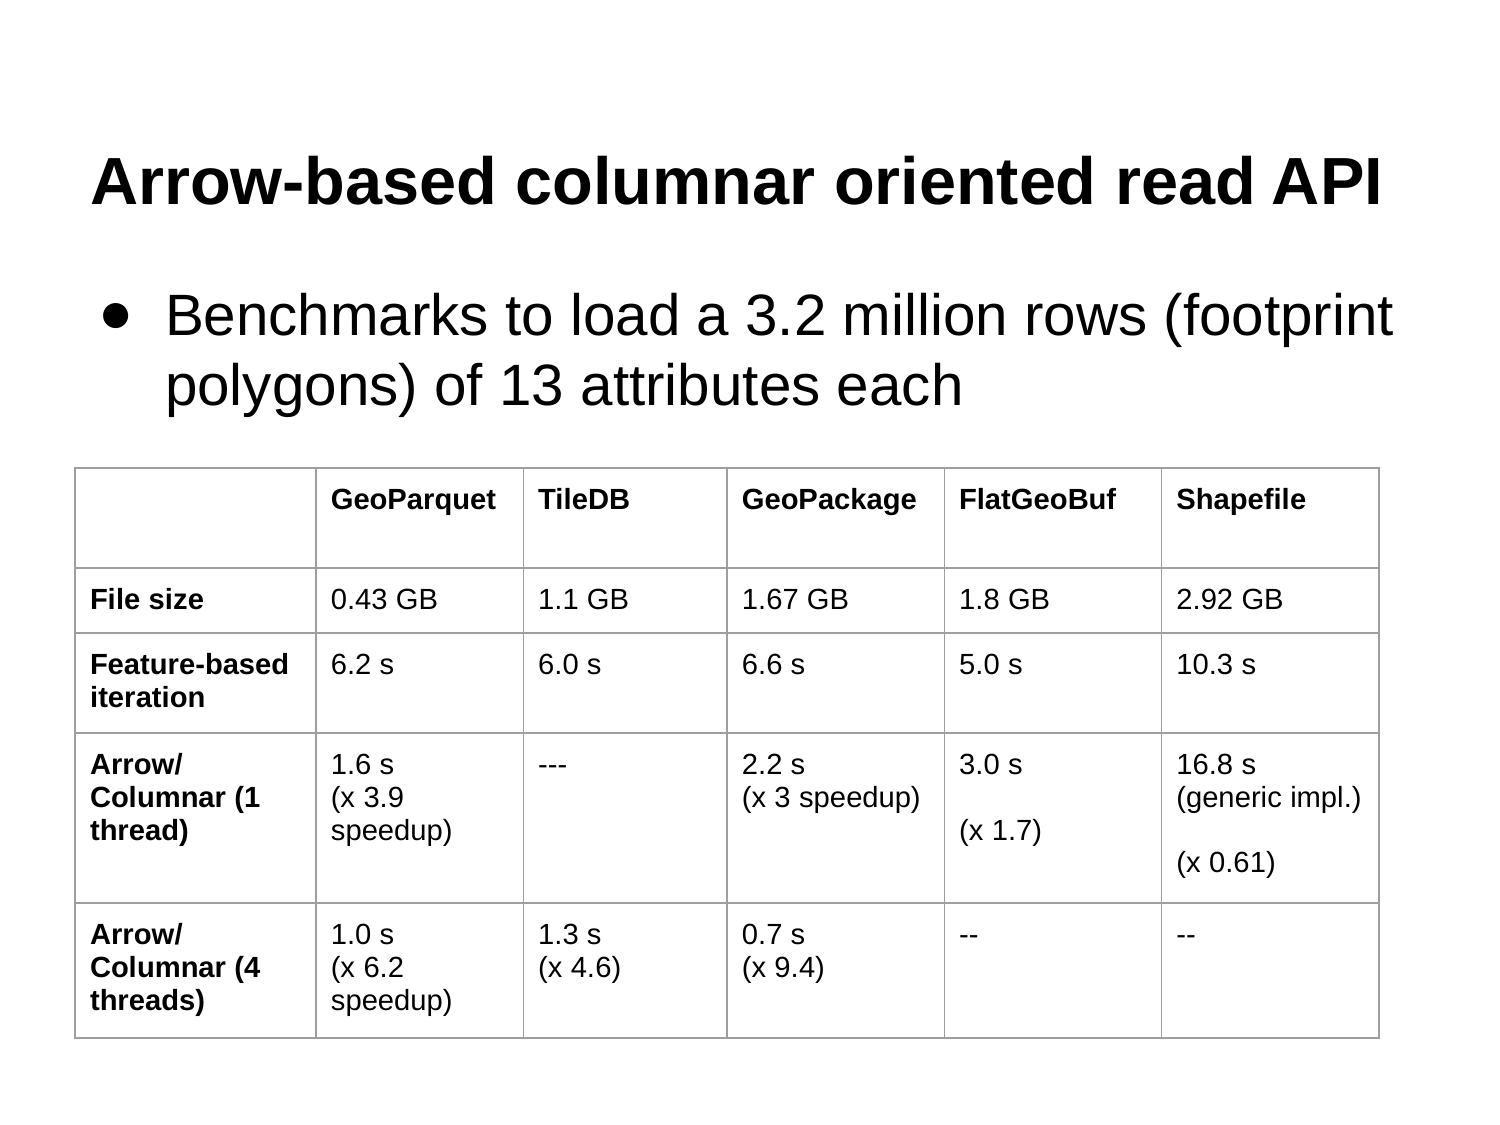

# Arrow-based columnar oriented read API
Benchmarks to load a 3.2 million rows (footprint polygons) of 13 attributes each
| | GeoParquet | TileDB | GeoPackage | FlatGeoBuf | Shapefile |
| --- | --- | --- | --- | --- | --- |
| File size | 0.43 GB | 1.1 GB | 1.67 GB | 1.8 GB | 2.92 GB |
| Feature-based iteration | 6.2 s | 6.0 s | 6.6 s | 5.0 s | 10.3 s |
| Arrow/Columnar (1 thread) | 1.6 s (x 3.9 speedup) | --- | 2.2 s (x 3 speedup) | 3.0 s (x 1.7) | 16.8 s (generic impl.) (x 0.61) |
| Arrow/Columnar (4 threads) | 1.0 s (x 6.2 speedup) | 1.3 s (x 4.6) | 0.7 s (x 9.4) | -- | -- |